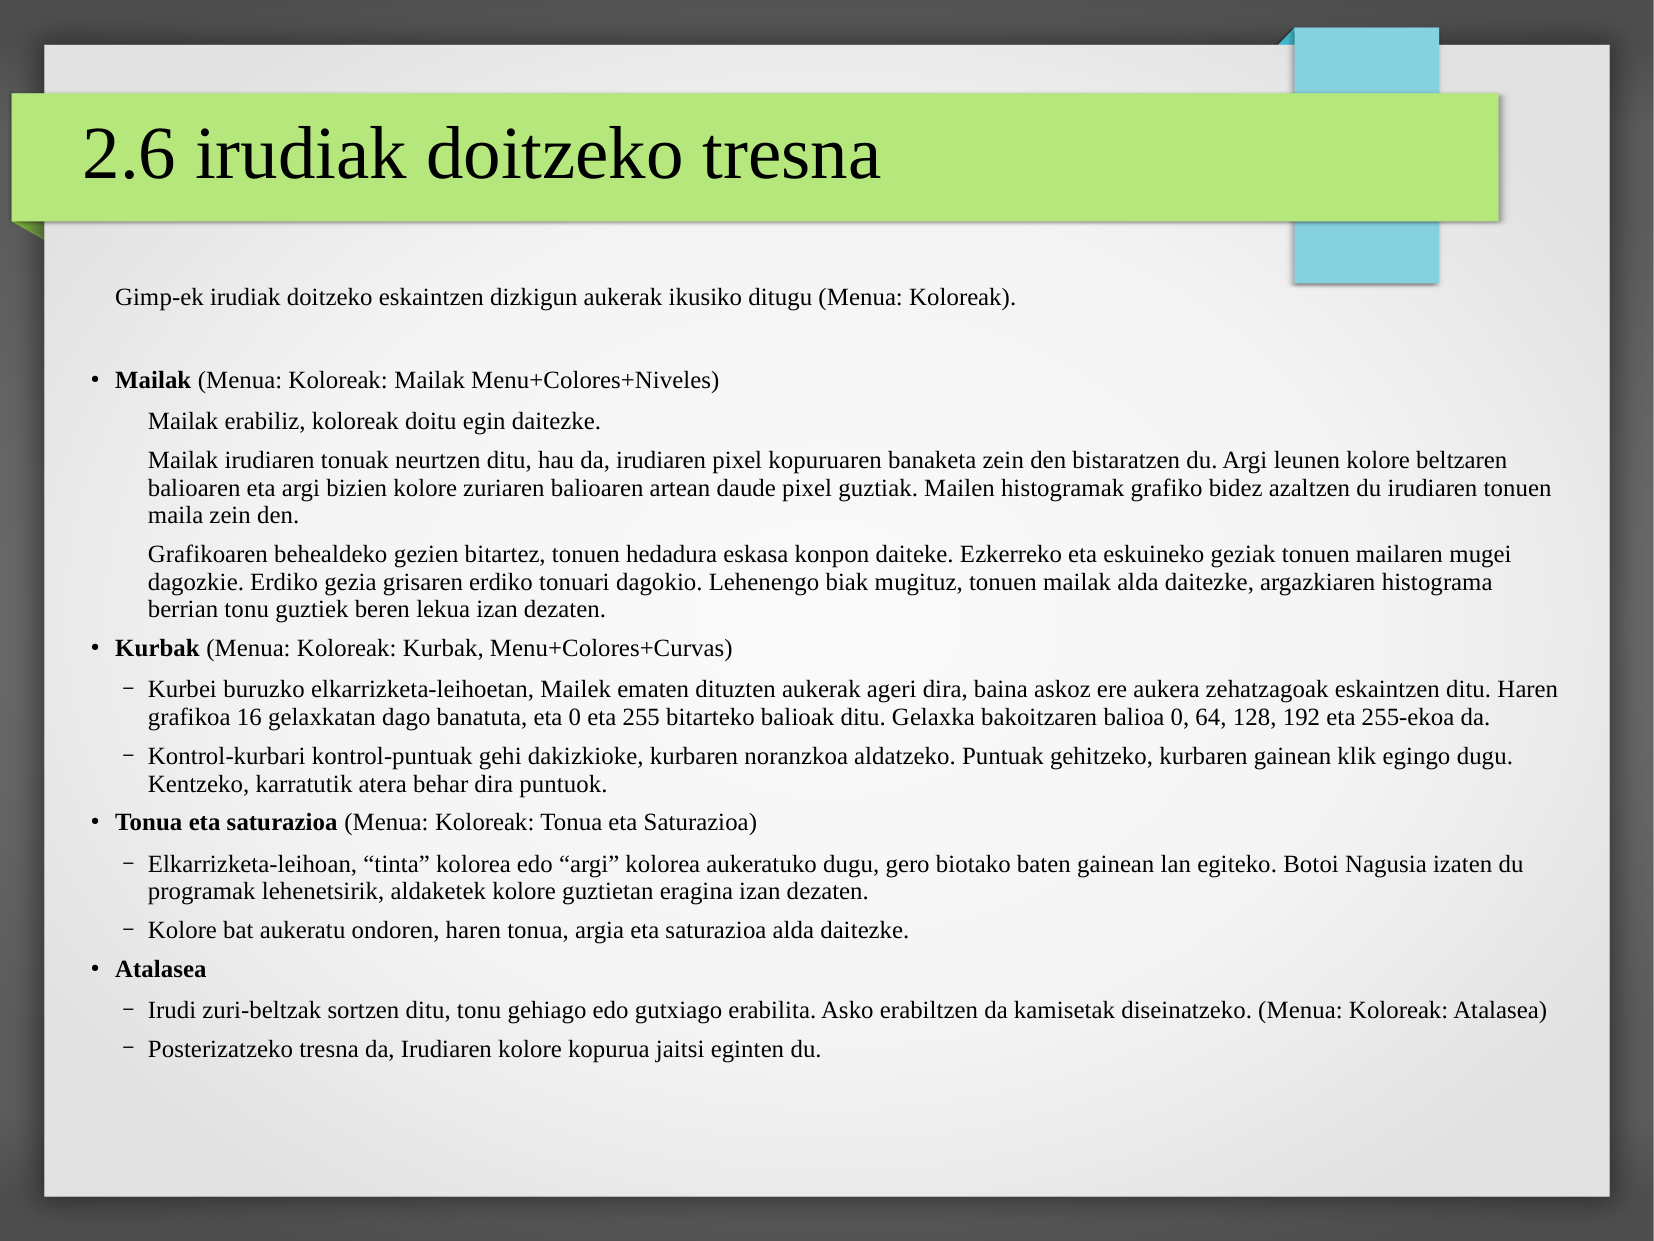

# 2.6 irudiak doitzeko tresna
Gimp-ek irudiak doitzeko eskaintzen dizkigun aukerak ikusiko ditugu (Menua: Koloreak).
Mailak (Menua: Koloreak: Mailak Menu+Colores+Niveles)
Mailak erabiliz, koloreak doitu egin daitezke.
Mailak irudiaren tonuak neurtzen ditu, hau da, irudiaren pixel kopuruaren banaketa zein den bistaratzen du. Argi leunen kolore beltzaren balioaren eta argi bizien kolore zuriaren balioaren artean daude pixel guztiak. Mailen histogramak grafiko bidez azaltzen du irudiaren tonuen maila zein den.
Grafikoaren behealdeko gezien bitartez, tonuen hedadura eskasa konpon daiteke. Ezkerreko eta eskuineko geziak tonuen mailaren mugei dagozkie. Erdiko gezia grisaren erdiko tonuari dagokio. Lehenengo biak mugituz, tonuen mailak alda daitezke, argazkiaren histograma berrian tonu guztiek beren lekua izan dezaten.
Kurbak (Menua: Koloreak: Kurbak, Menu+Colores+Curvas)
Kurbei buruzko elkarrizketa-leihoetan, Mailek ematen dituzten aukerak ageri dira, baina askoz ere aukera zehatzagoak eskaintzen ditu. Haren grafikoa 16 gelaxkatan dago banatuta, eta 0 eta 255 bitarteko balioak ditu. Gelaxka bakoitzaren balioa 0, 64, 128, 192 eta 255-ekoa da.
Kontrol-kurbari kontrol-puntuak gehi dakizkioke, kurbaren noranzkoa aldatzeko. Puntuak gehitzeko, kurbaren gainean klik egingo dugu. Kentzeko, karratutik atera behar dira puntuok.
Tonua eta saturazioa (Menua: Koloreak: Tonua eta Saturazioa)
Elkarrizketa-leihoan, “tinta” kolorea edo “argi” kolorea aukeratuko dugu, gero biotako baten gainean lan egiteko. Botoi Nagusia izaten du programak lehenetsirik, aldaketek kolore guztietan eragina izan dezaten.
Kolore bat aukeratu ondoren, haren tonua, argia eta saturazioa alda daitezke.
Atalasea
Irudi zuri-beltzak sortzen ditu, tonu gehiago edo gutxiago erabilita. Asko erabiltzen da kamisetak diseinatzeko. (Menua: Koloreak: Atalasea)
Posterizatzeko tresna da, Irudiaren kolore kopurua jaitsi eginten du.